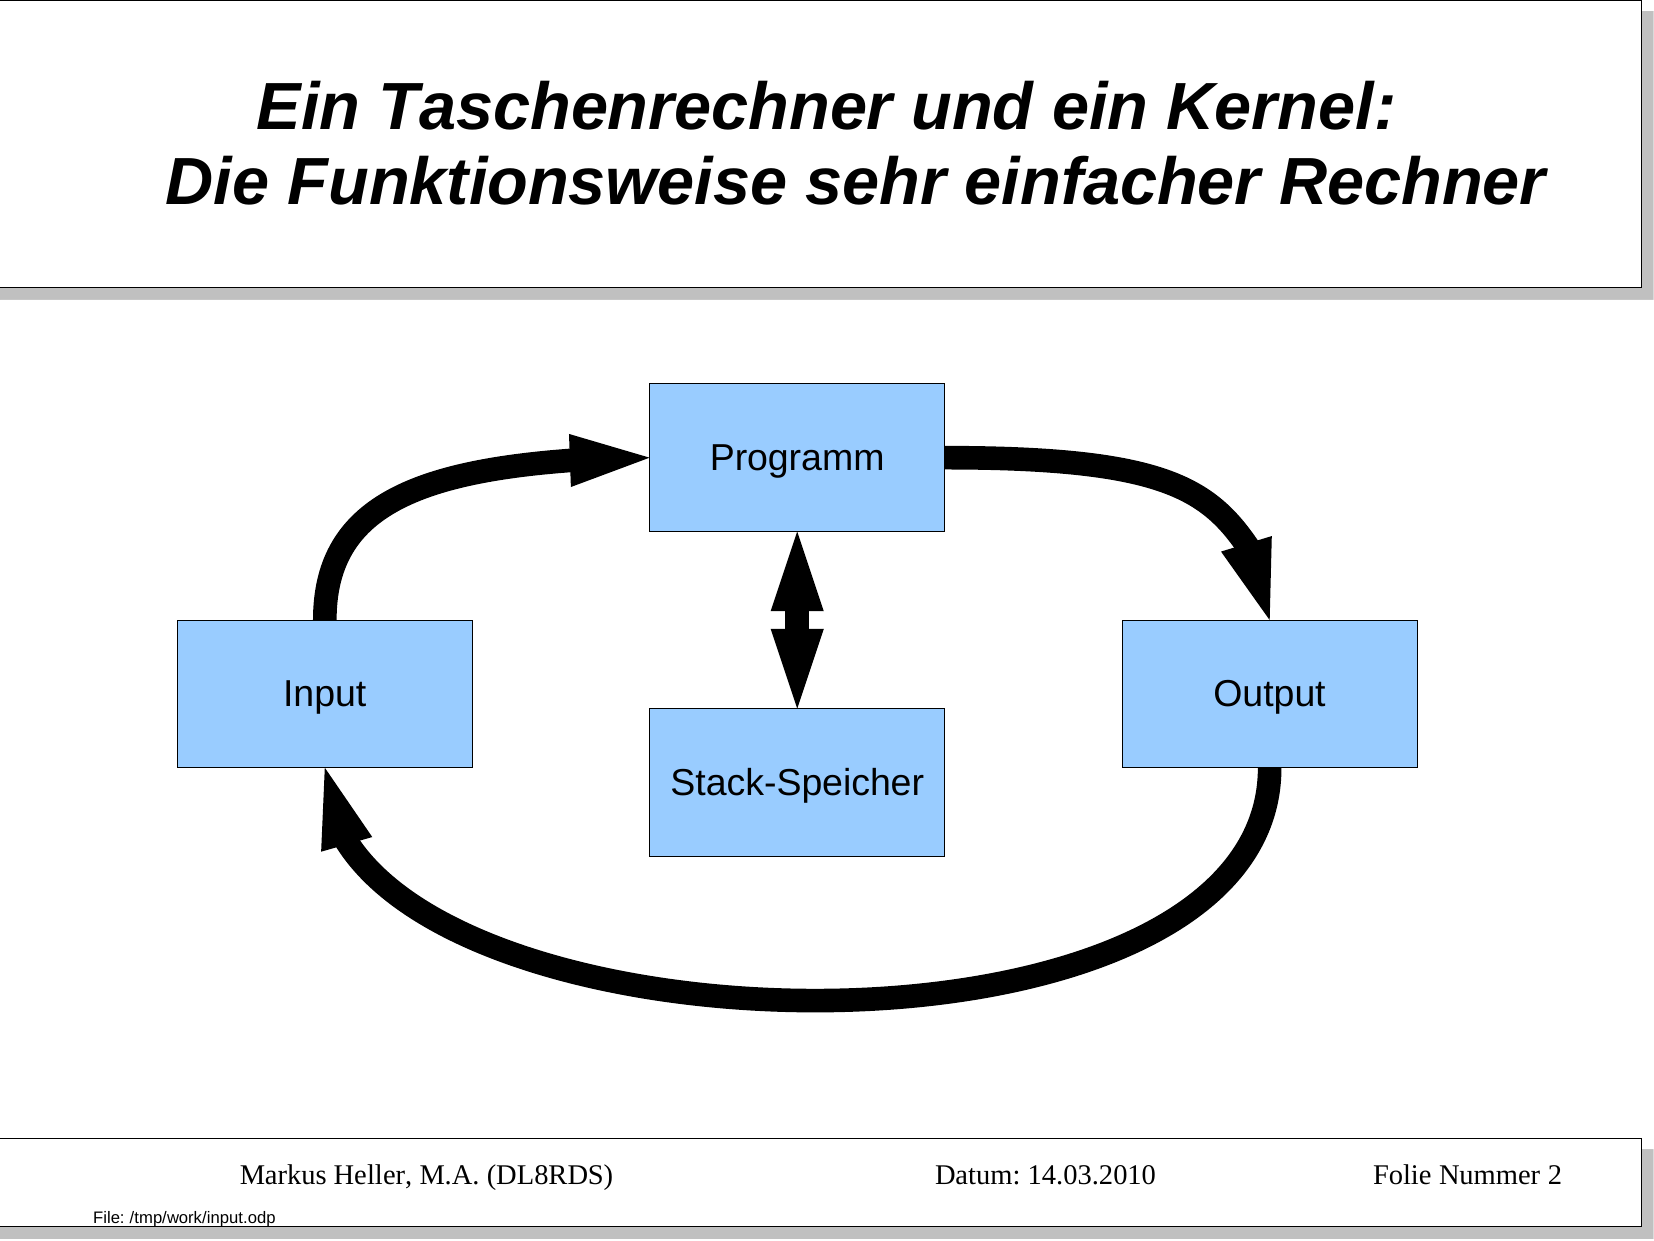

# Ein Taschenrechner und ein Kernel: Die Funktionsweise sehr einfacher Rechner
Programm
Input
Input
Output
Stack-Speicher